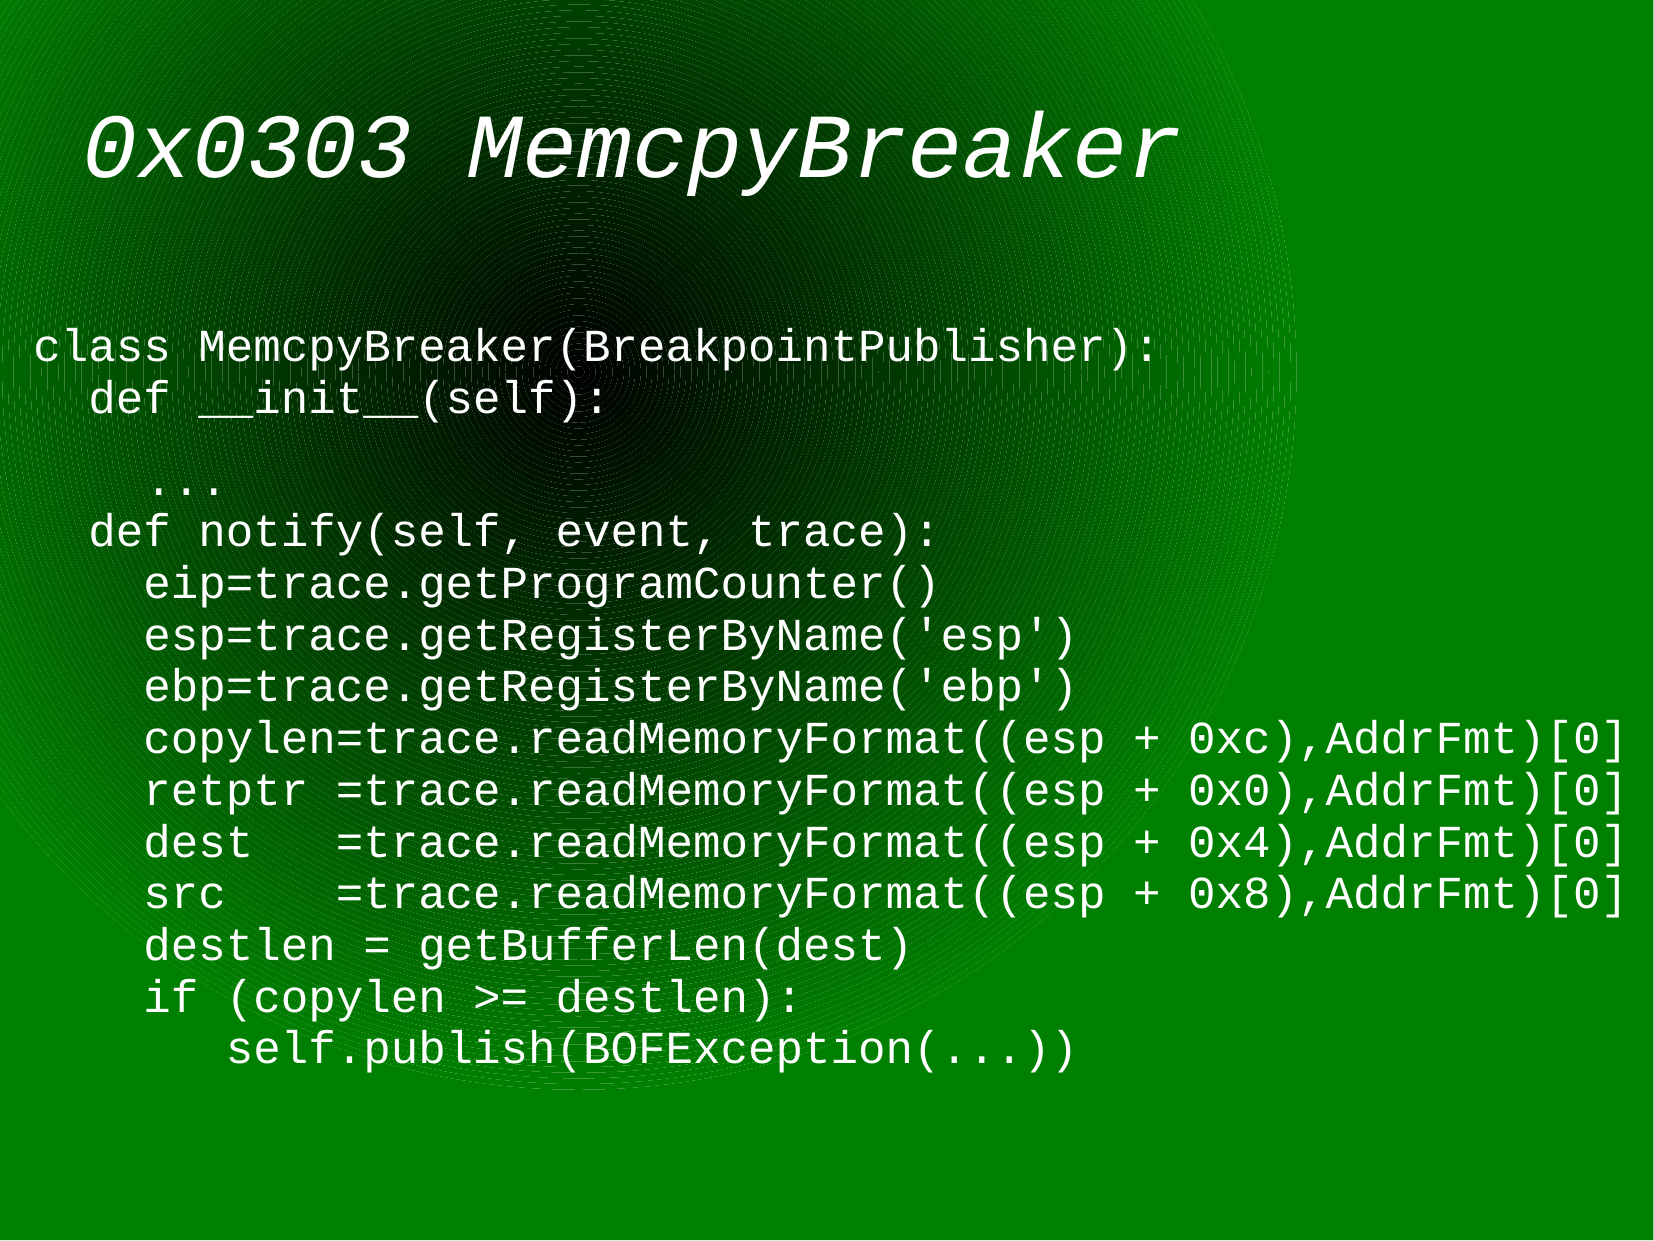

# 0x0303 MemcpyBreaker
class MemcpyBreaker(BreakpointPublisher):
 def __init__(self):
 ...
 def notify(self, event, trace):
 eip=trace.getProgramCounter()
 esp=trace.getRegisterByName('esp')
 ebp=trace.getRegisterByName('ebp')
 copylen=trace.readMemoryFormat((esp + 0xc),AddrFmt)[0]
 retptr =trace.readMemoryFormat((esp + 0x0),AddrFmt)[0]
 dest =trace.readMemoryFormat((esp + 0x4),AddrFmt)[0]
 src =trace.readMemoryFormat((esp + 0x8),AddrFmt)[0]
 destlen = getBufferLen(dest)
 if (copylen >= destlen):
 self.publish(BOFException(...))